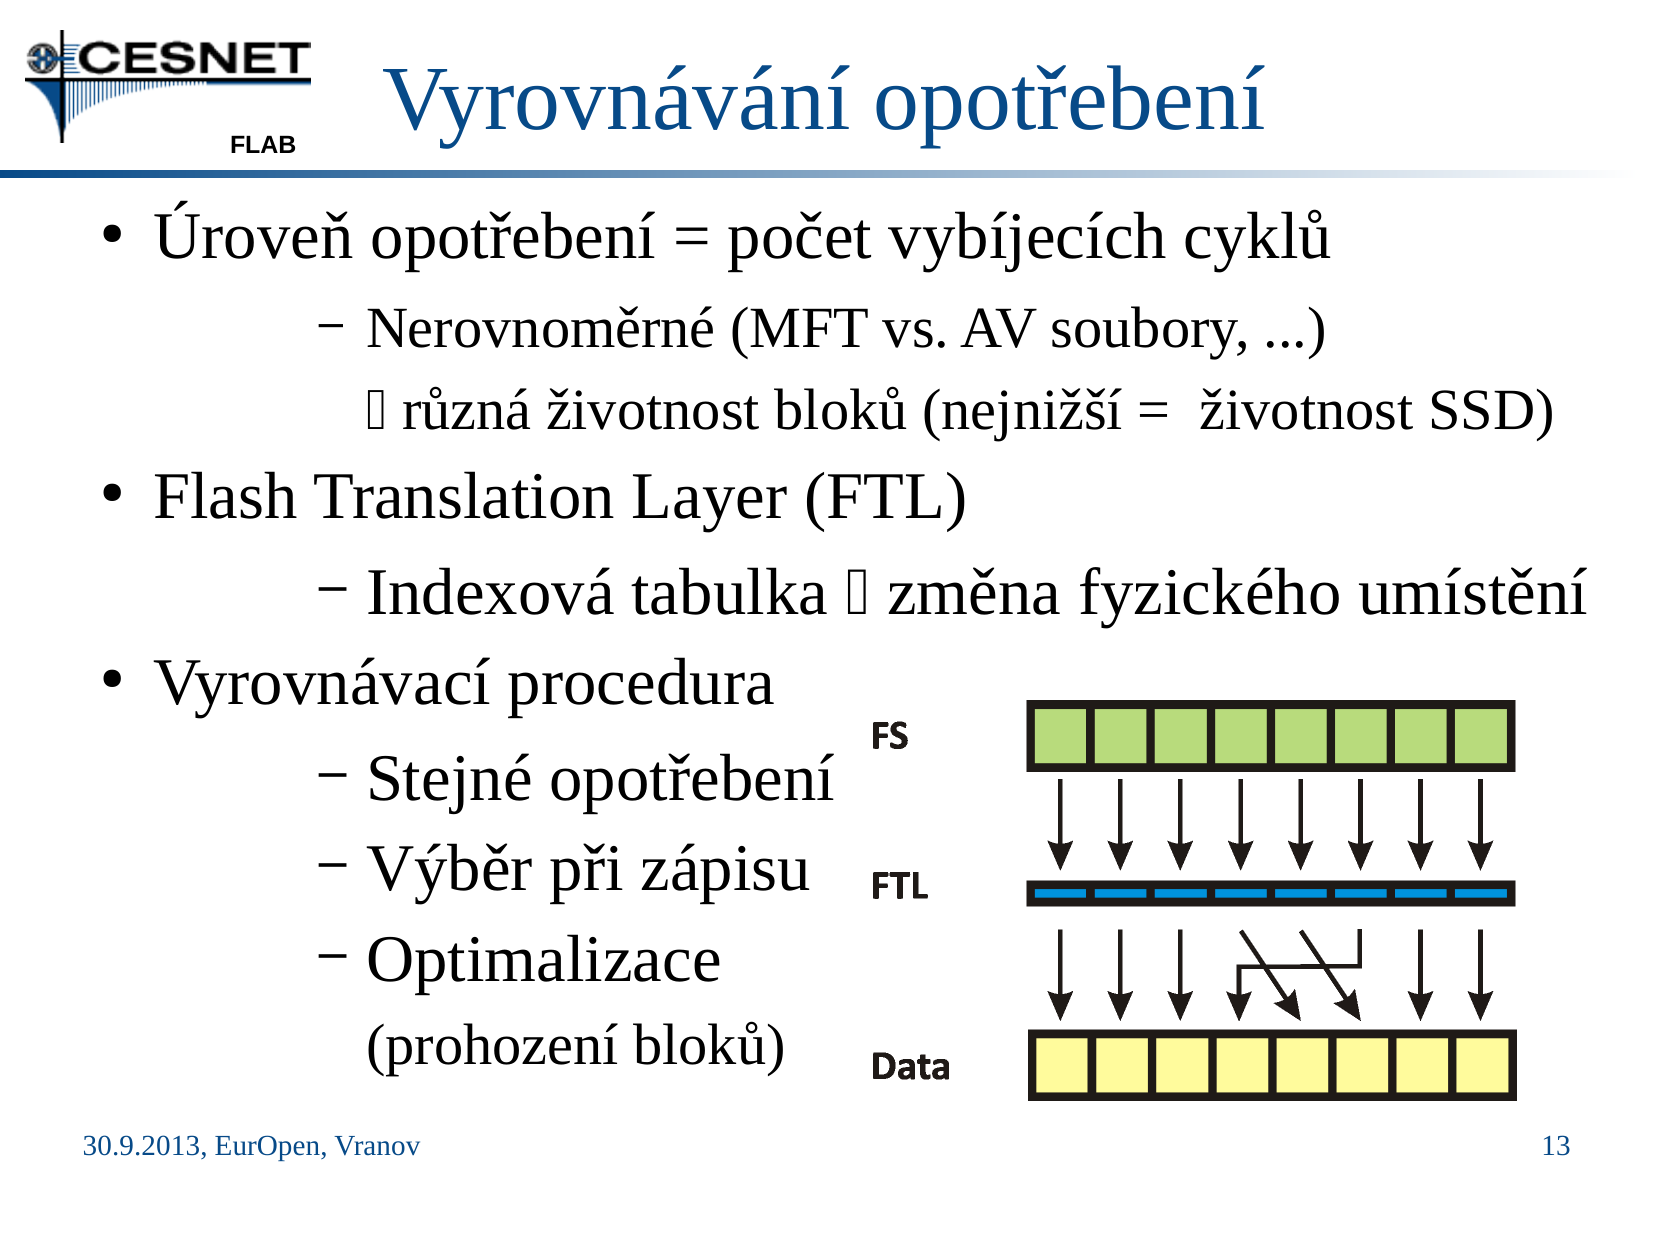

# Vyrovnávání opotřebení
Úroveň opotřebení = počet vybíjecích cyklů
Nerovnoměrné (MFT vs. AV soubory, ...)
_ různá životnost bloků (nejnižší = životnost SSD)
Flash Translation Layer (FTL)
Indexová tabulka _ změna fyzického umístění
Vyrovnávací procedura
Stejné opotřebení
Výběr při zápisu
Optimalizace
(prohození bloků)
30.9.2013, EurOpen, Vranov
13